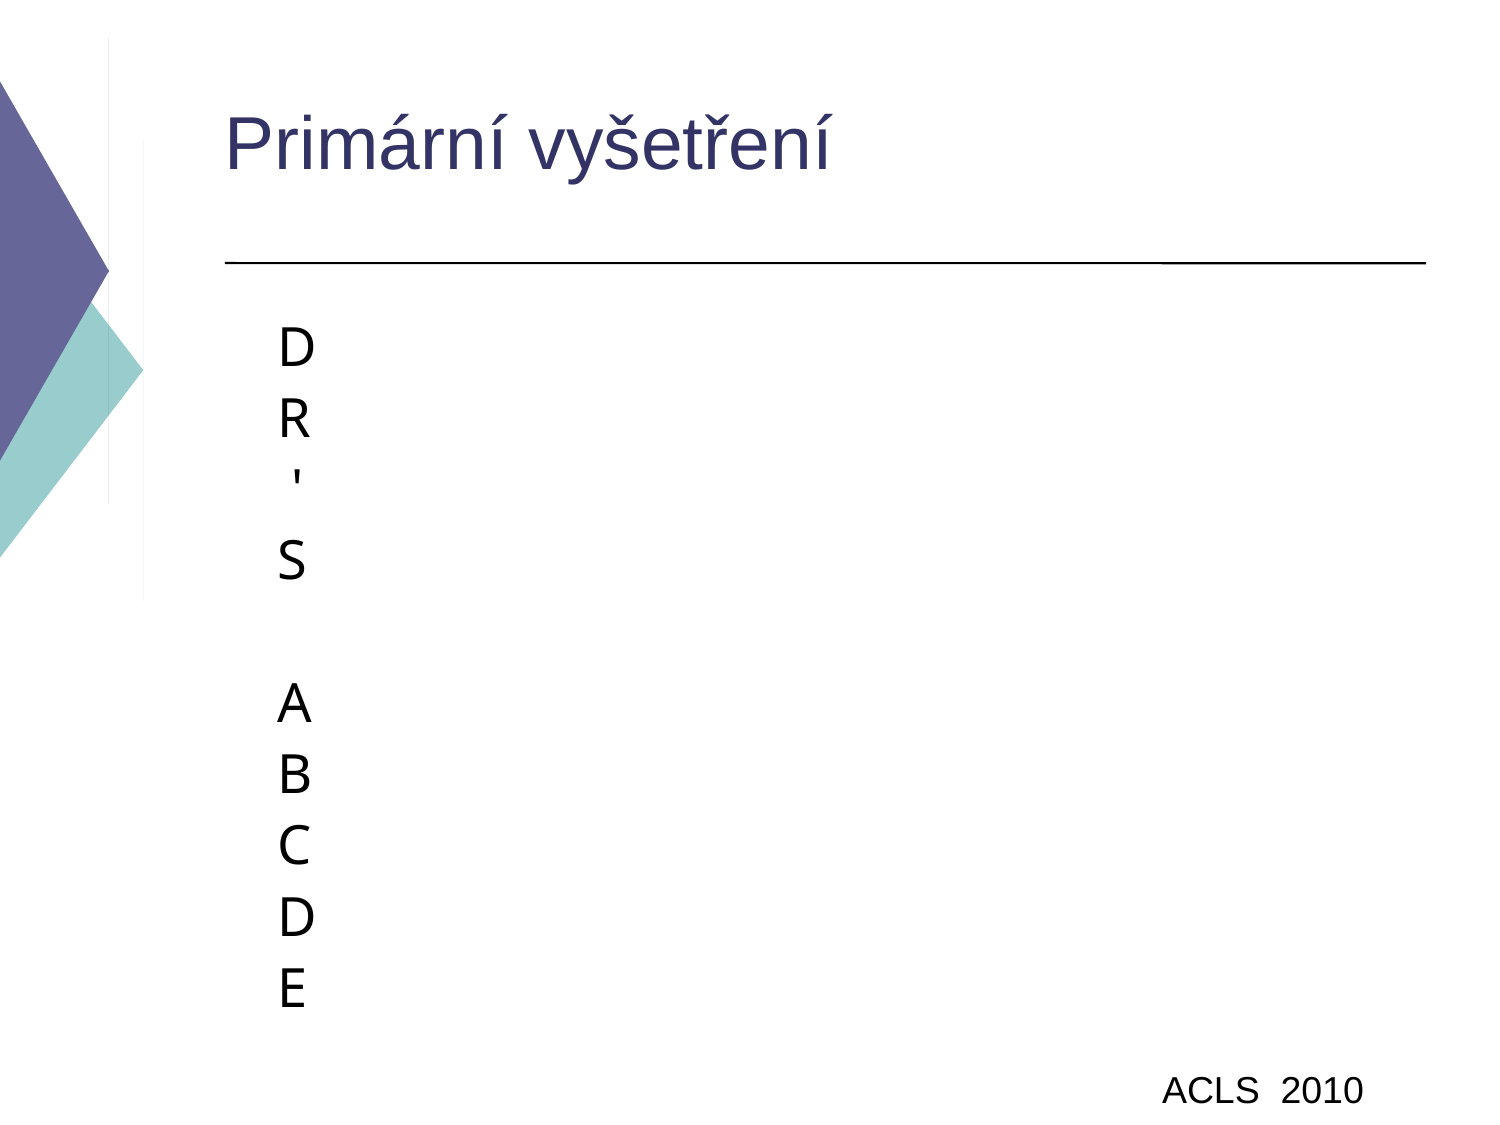

# Primární vyšetření
D
R
 '
S
A
B
C
D
E
ACLS 2010